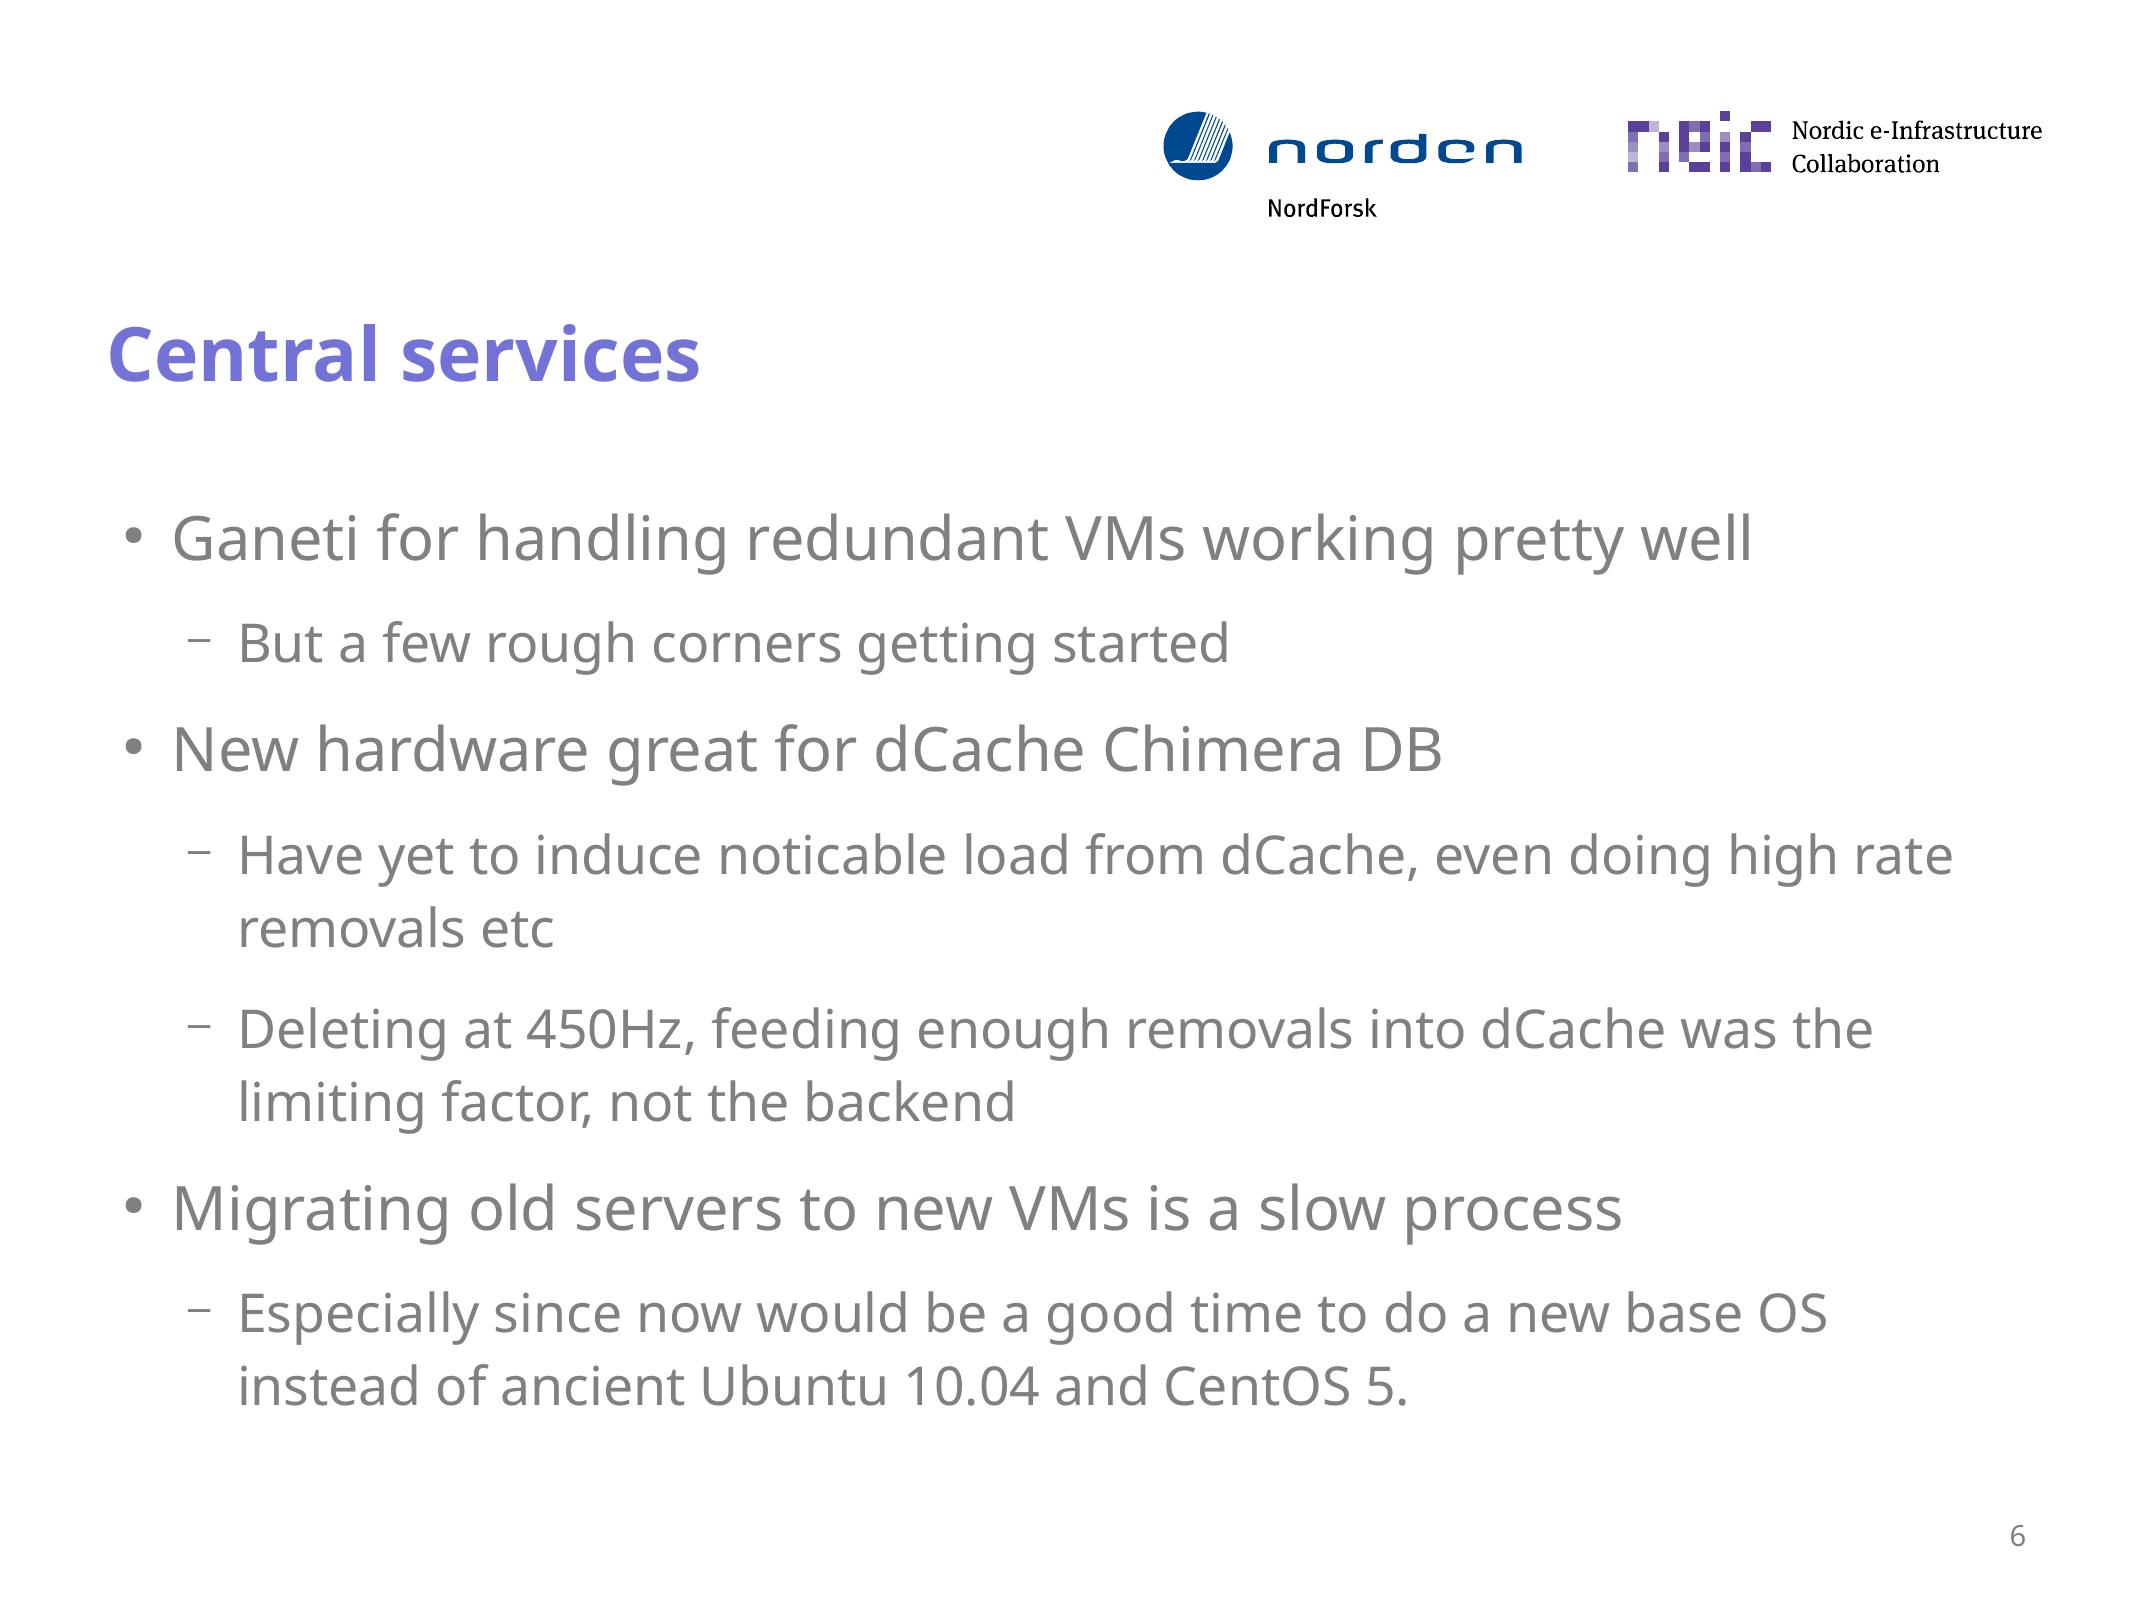

# Central services
Ganeti for handling redundant VMs working pretty well
But a few rough corners getting started
New hardware great for dCache Chimera DB
Have yet to induce noticable load from dCache, even doing high rate removals etc
Deleting at 450Hz, feeding enough removals into dCache was the limiting factor, not the backend
Migrating old servers to new VMs is a slow process
Especially since now would be a good time to do a new base OS instead of ancient Ubuntu 10.04 and CentOS 5.
6